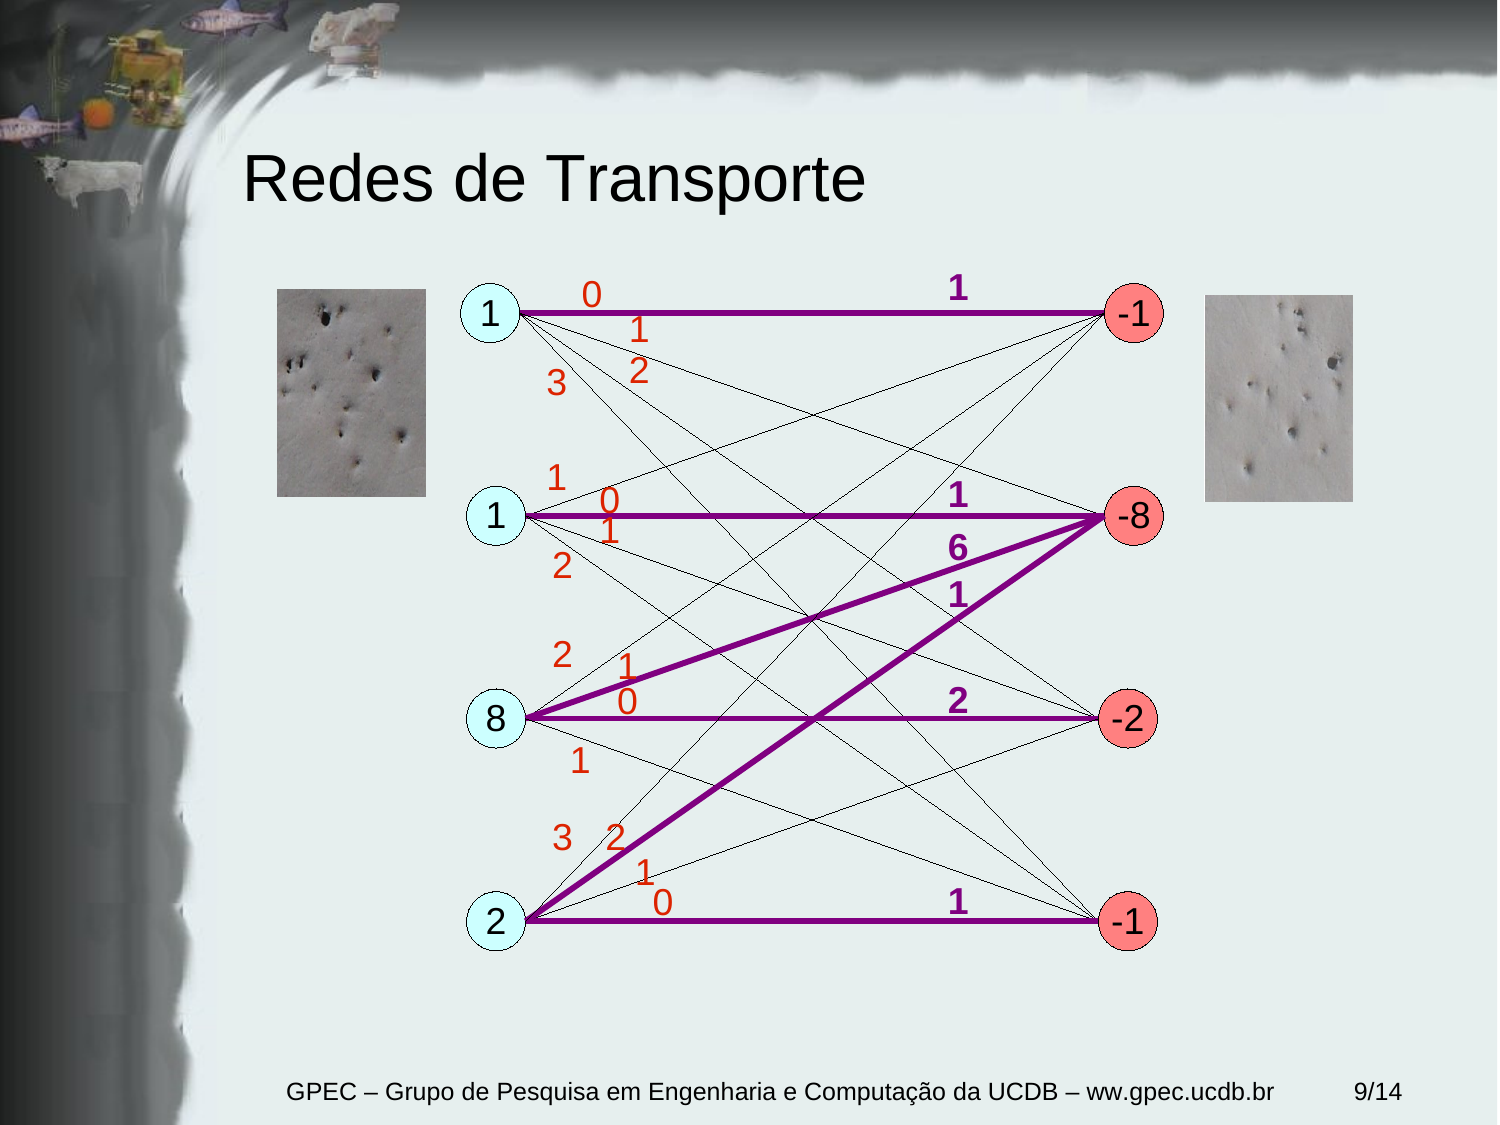

# Redes de Transporte
1
0
1
-1
1
2
3
1
1
0
1
-8
1
6
2
1
2
1
2
0
8
-2
1
3
2
1
1
0
2
-1